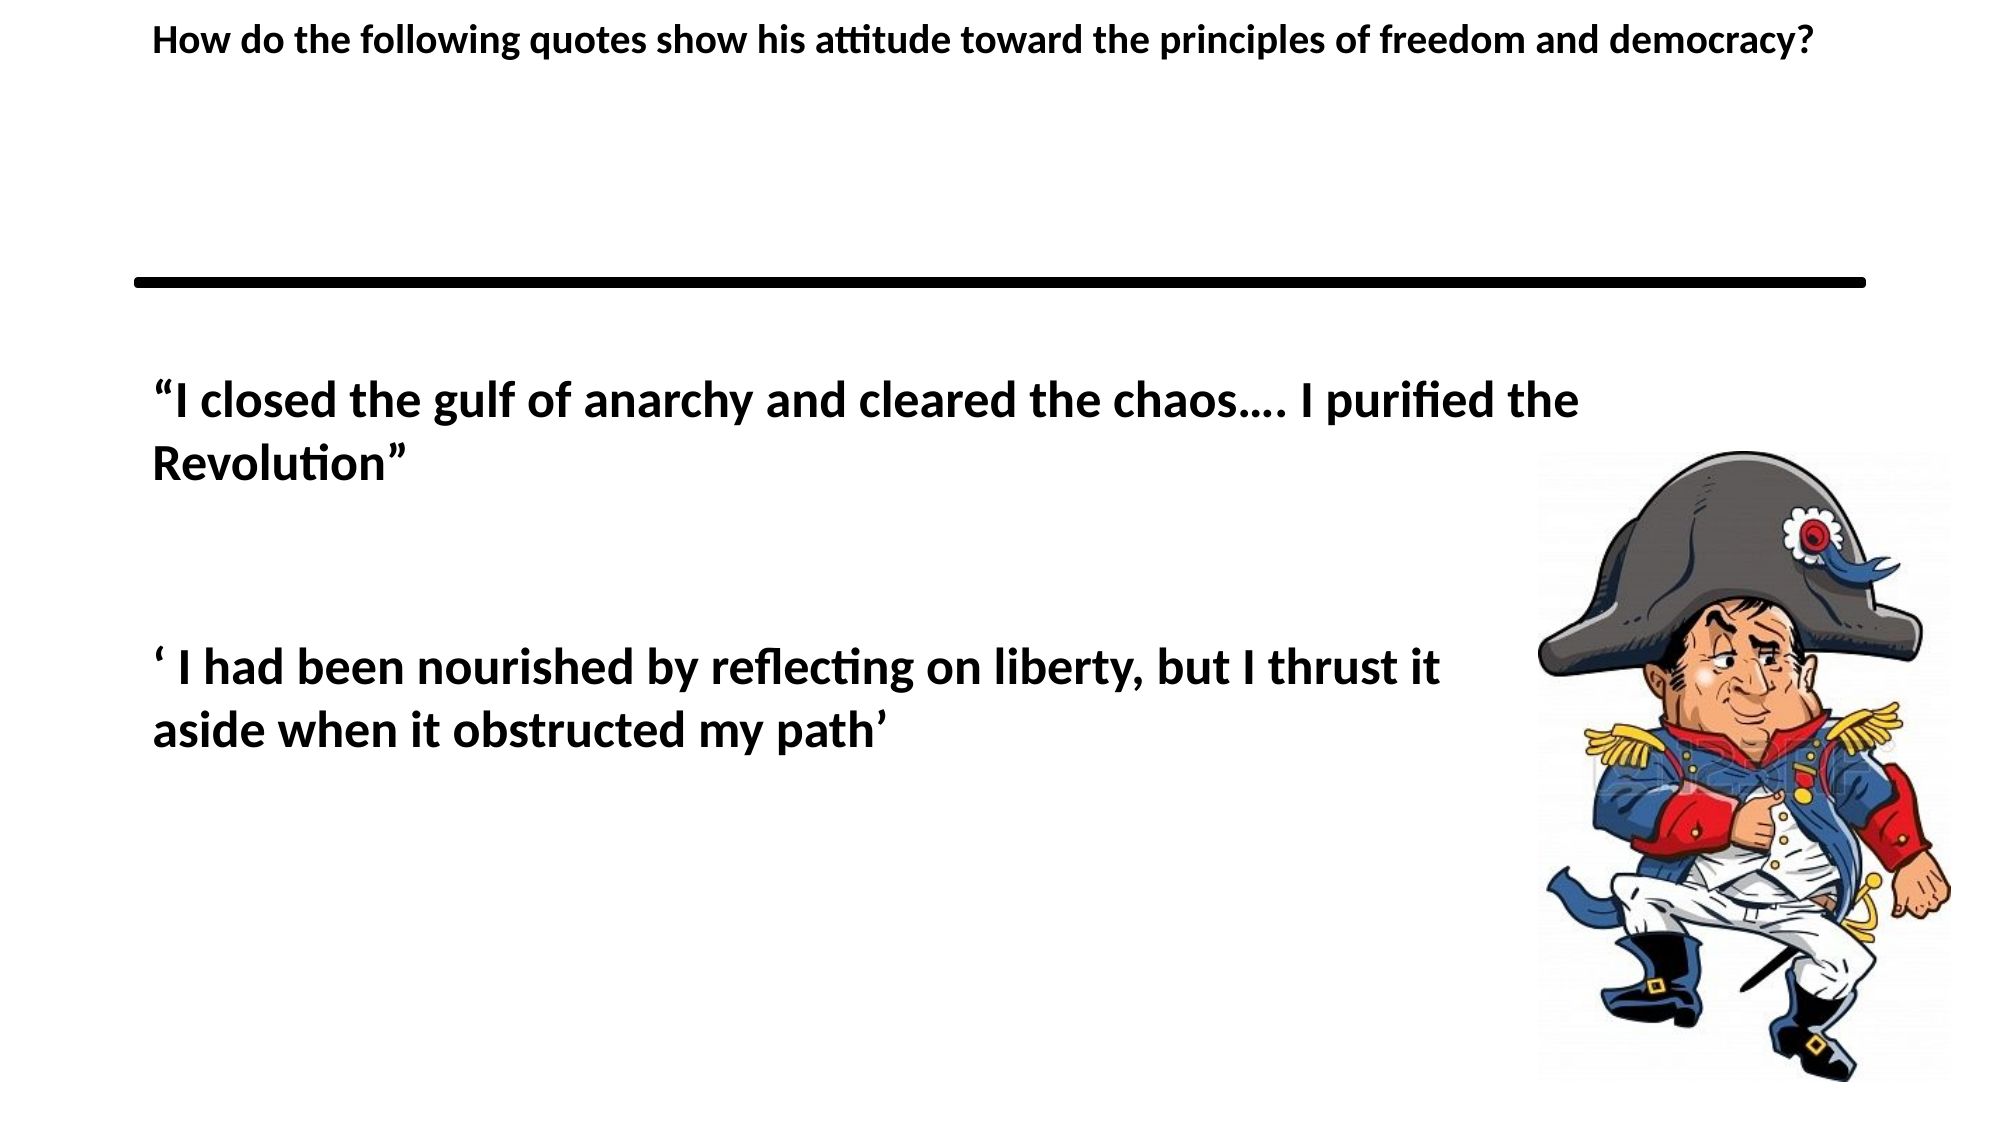

# How do the following quotes show his attitude toward the principles of freedom and democracy?
“I closed the gulf of anarchy and cleared the chaos…. I purified the Revolution”
‘ I had been nourished by reflecting on liberty, but I thrust it aside when it obstructed my path’